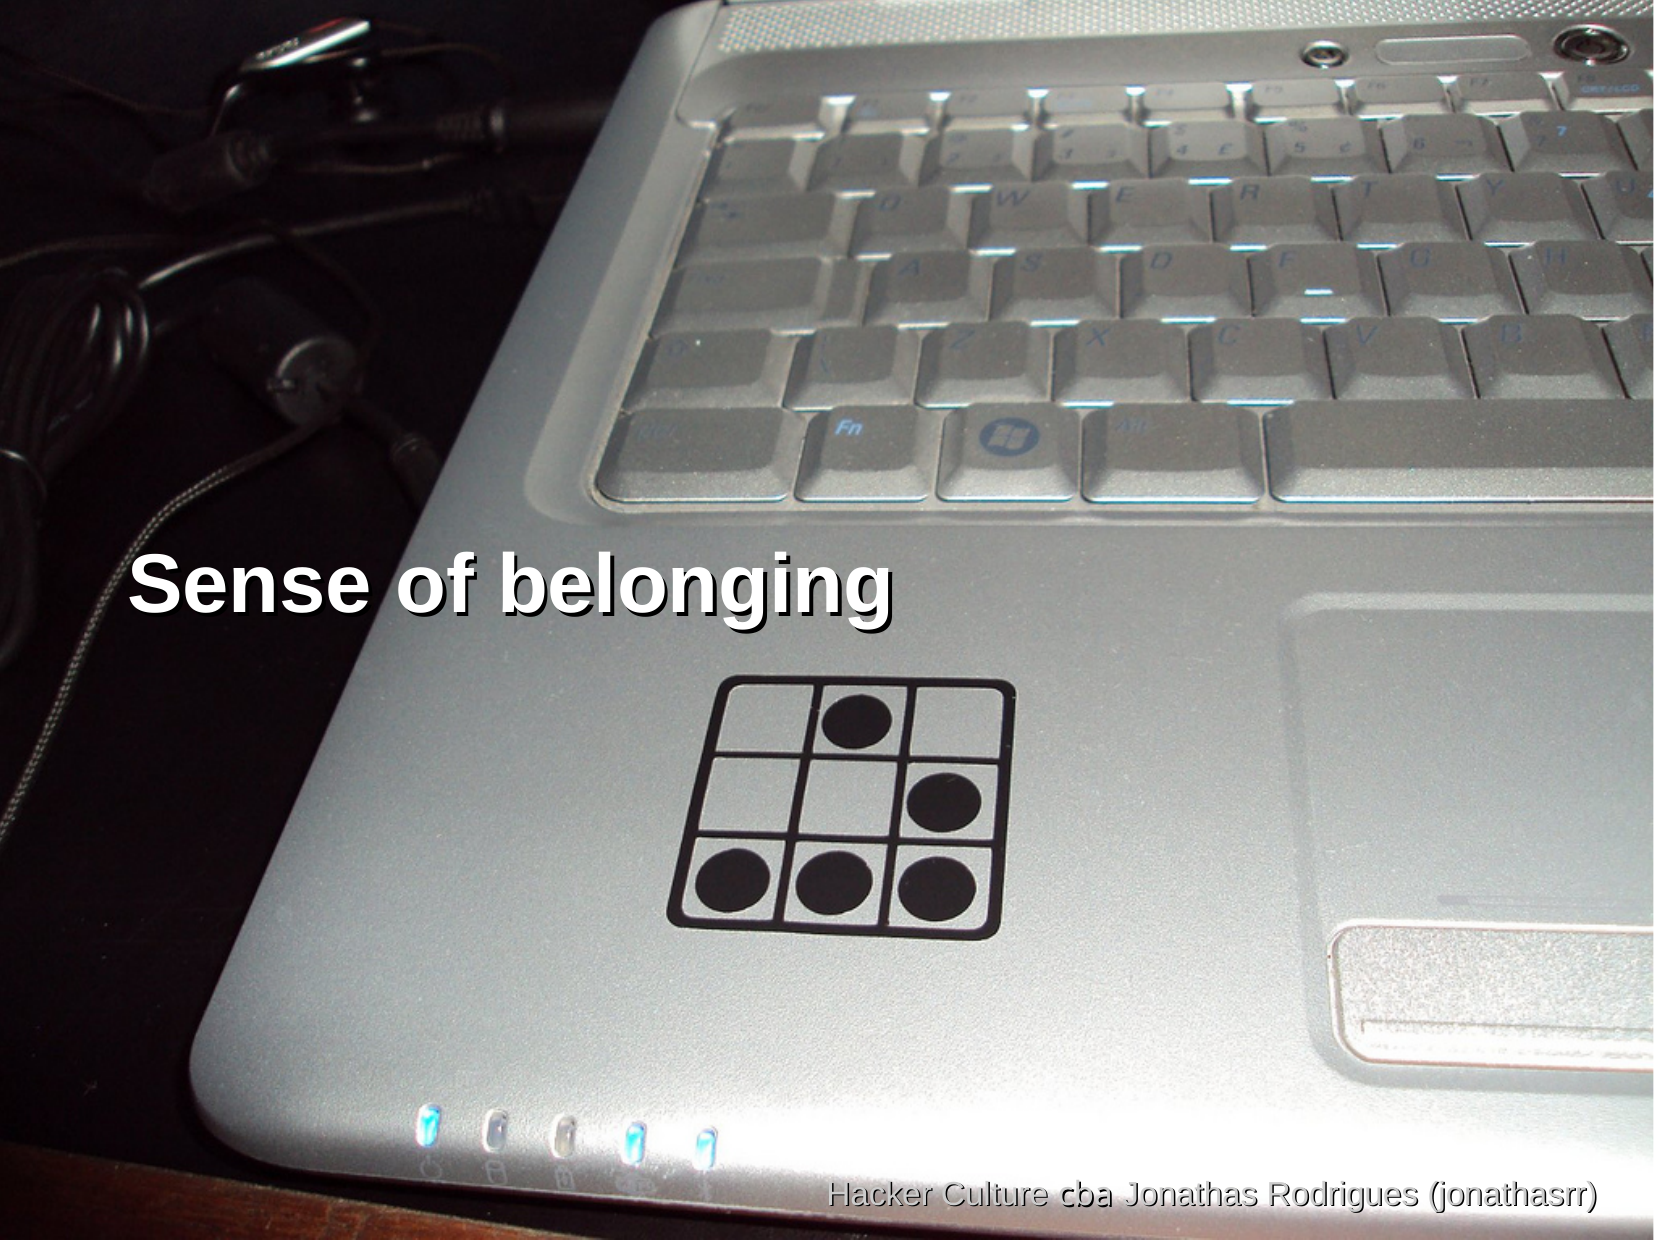

Sense of belonging
Hacker Culture cba Jonathas Rodrigues (jonathasrr)